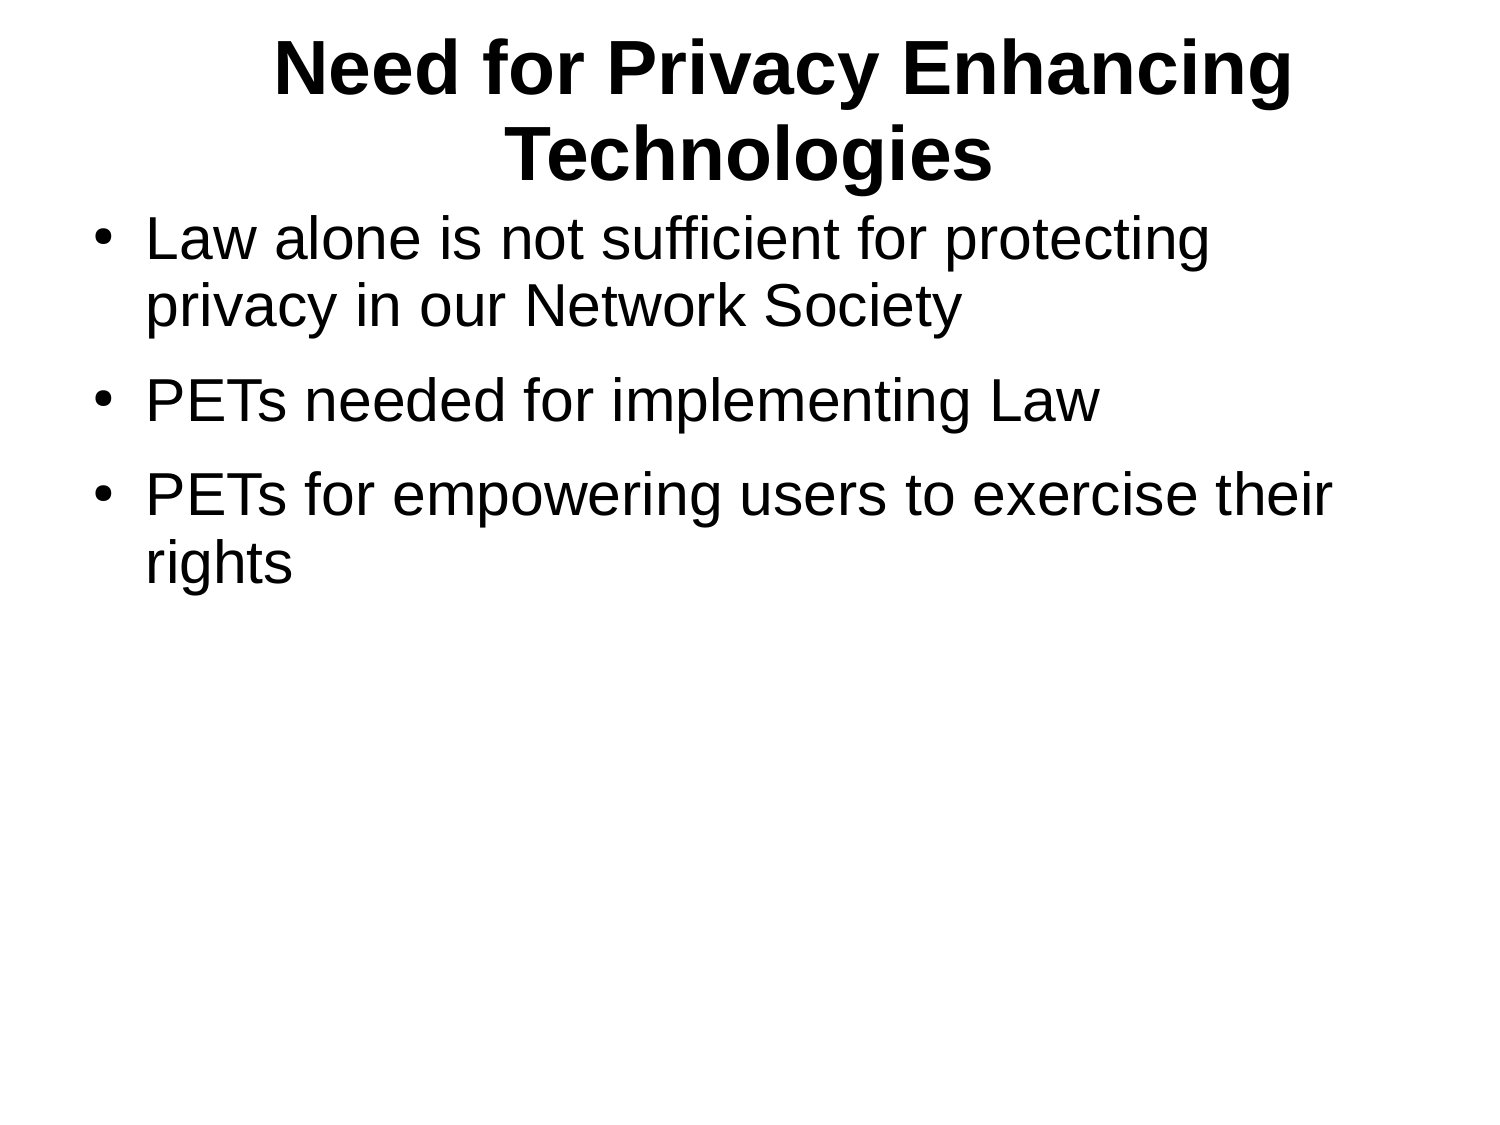

# Need for Privacy Enhancing Technologies
Law alone is not sufficient for protecting privacy in our Network Society
PETs needed for implementing Law
PETs for empowering users to exercise their rights